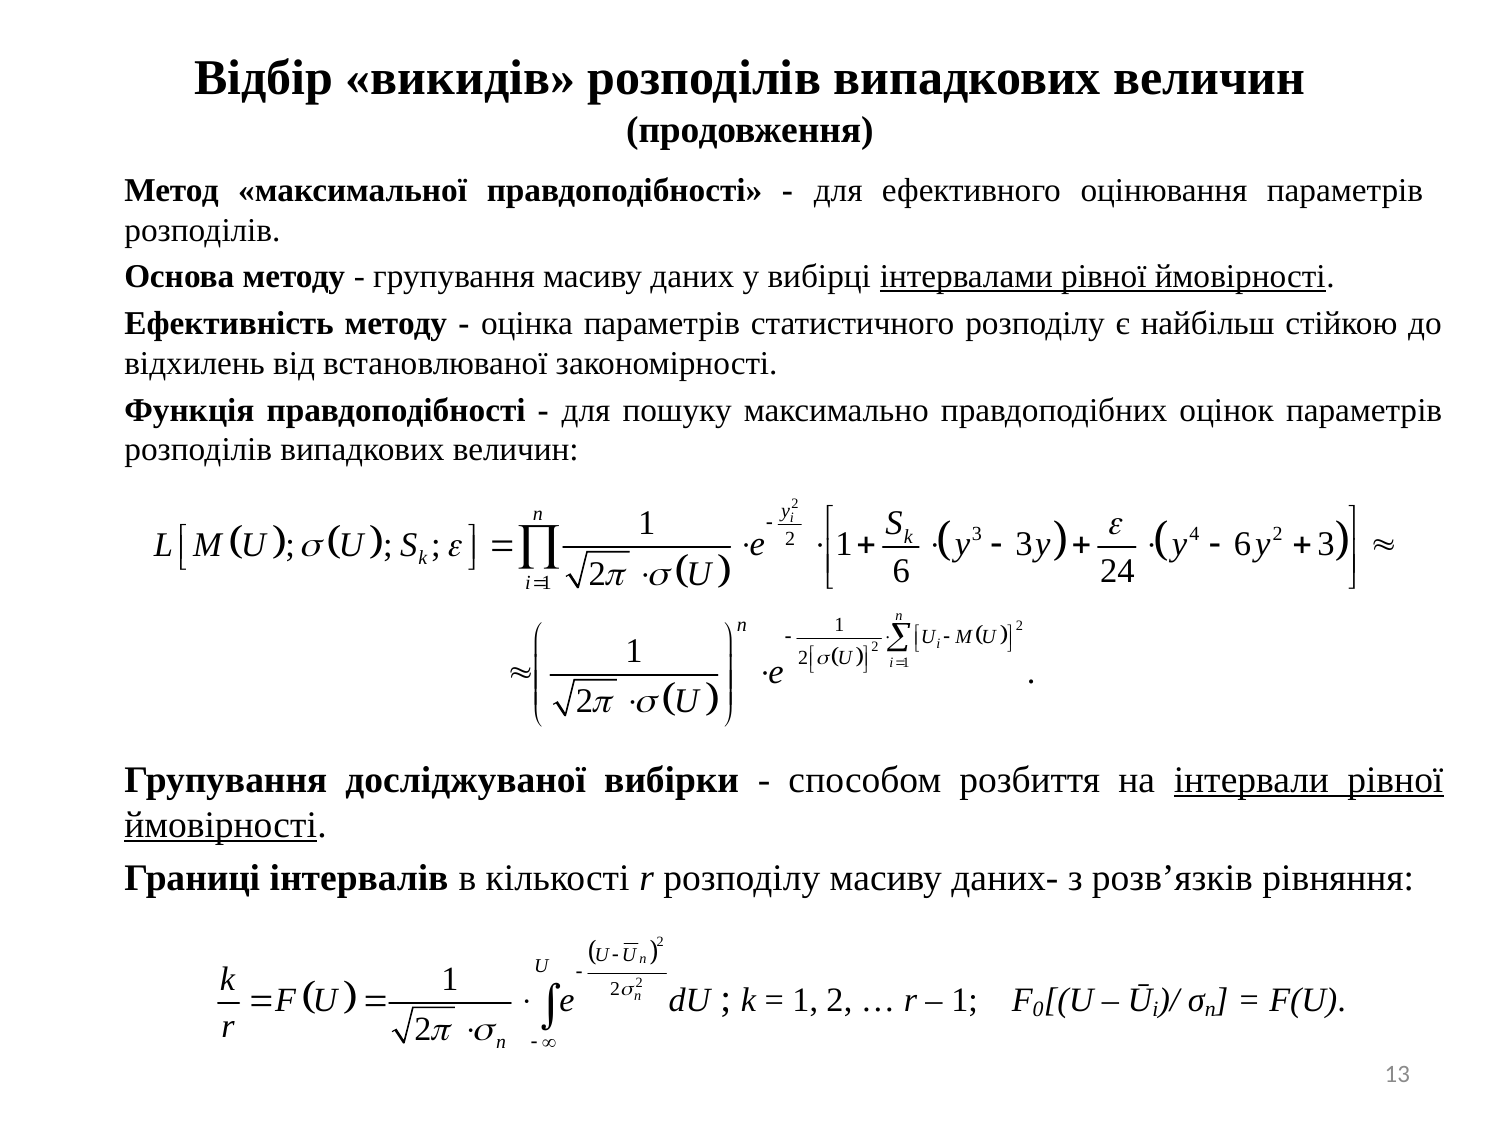

# Відбір «викидів» розподілів випадкових величин (продовження)
Метод «максимальної правдоподібності» - для ефективного оцінювання параметрів розподілів.
Основа методу - групування масиву даних у вибірці інтервалами рівної ймовірності.
Ефективність методу - оцінка параметрів статистичного розподілу є найбільш стійкою до відхилень від встановлюваної закономірності.
Функція правдоподібності - для пошуку максимально правдоподібних оцінок параметрів розподілів випадкових величин:
Групування досліджуваної вибірки - способом розбиття на інтервали рівної ймовірності.
Границі інтервалів в кількості r розподілу масиву даних- з розв’язків рівняння: